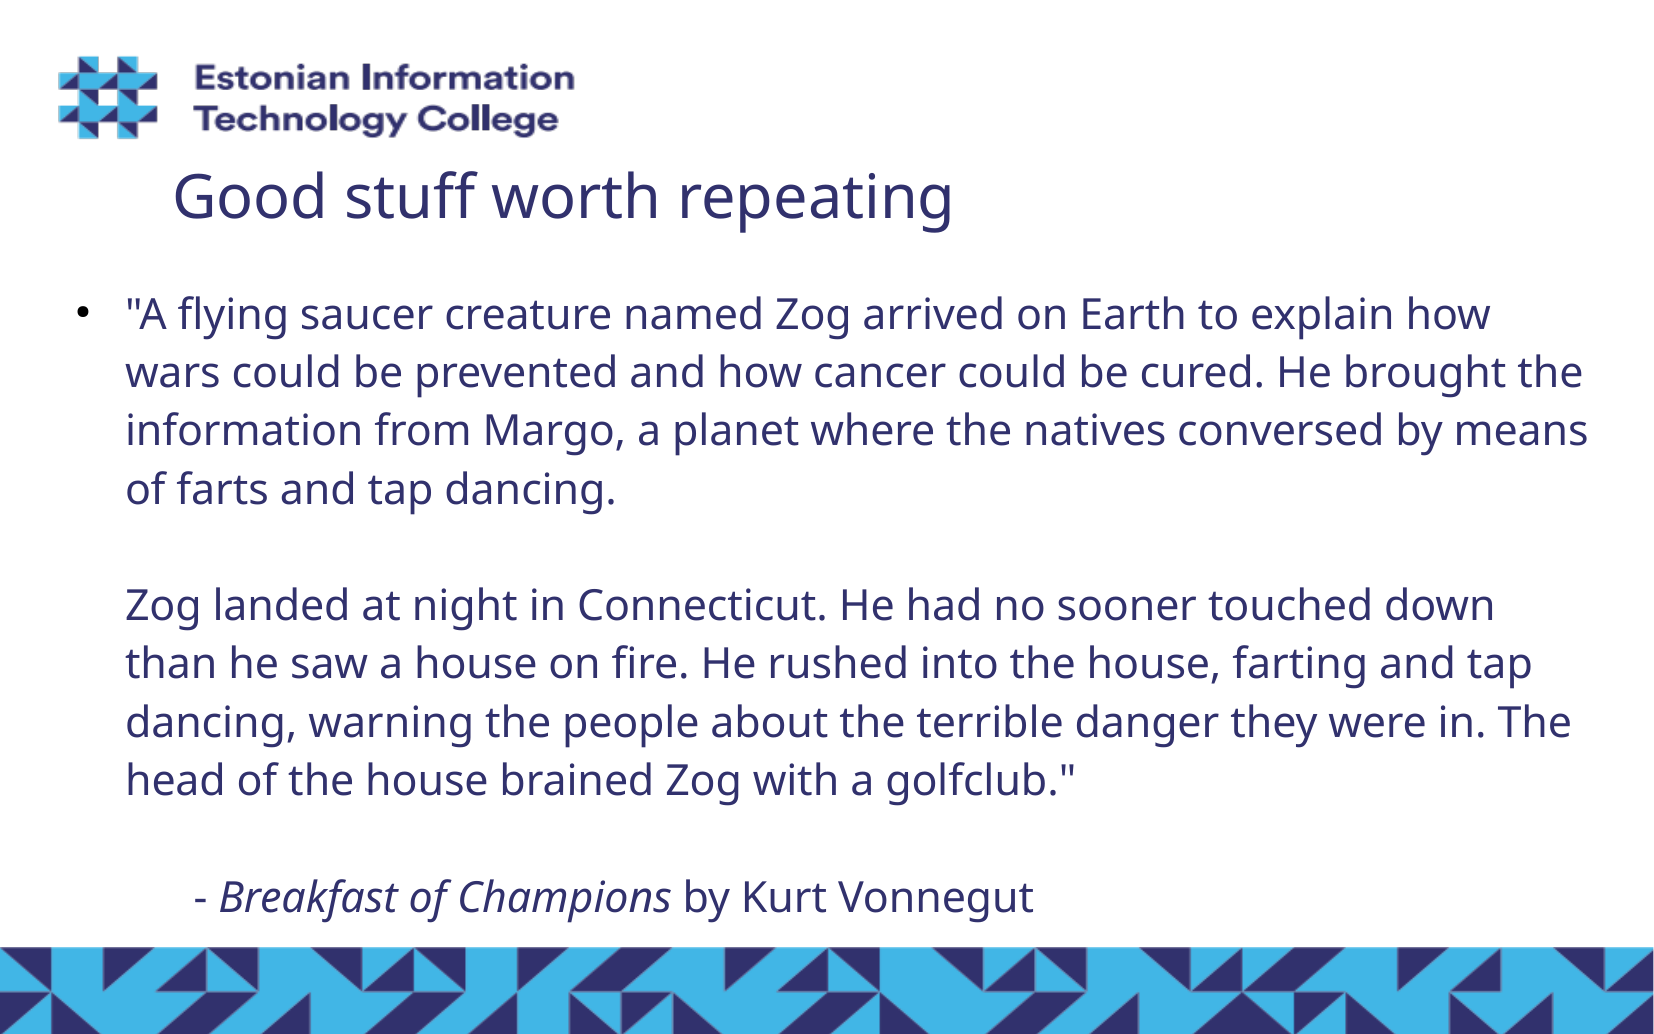

# Good stuff worth repeating
"A flying saucer creature named Zog arrived on Earth to explain how wars could be prevented and how cancer could be cured. He brought the information from Margo, a planet where the natives conversed by means of farts and tap dancing.
Zog landed at night in Connecticut. He had no sooner touched down than he saw a house on fire. He rushed into the house, farting and tap dancing, warning the people about the terrible danger they were in. The head of the house brained Zog with a golfclub."
	- Breakfast of Champions by Kurt Vonnegut